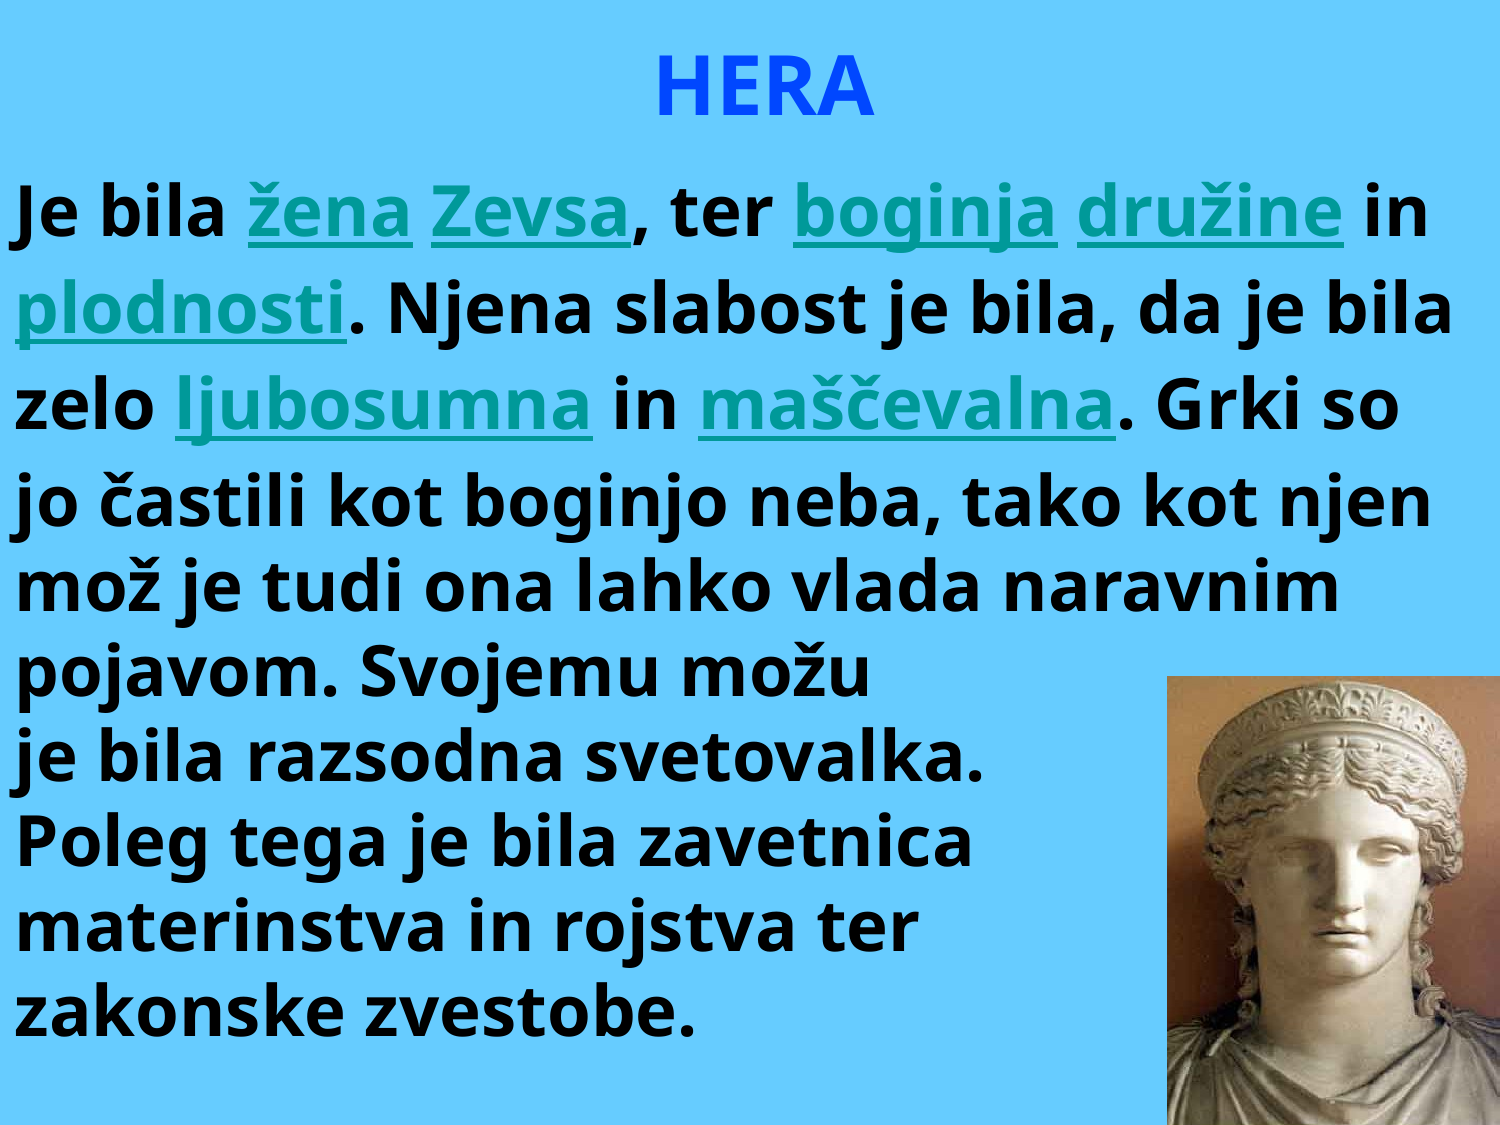

HERA
Je bila žena Zevsa, ter boginja družine in plodnosti. Njena slabost je bila, da je bila zelo ljubosumna in maščevalna. Grki so jo častili kot boginjo neba, tako kot njen mož je tudi ona lahko vlada naravnim pojavom. Svojemu možu
je bila razsodna svetovalka.
Poleg tega je bila zavetnica
materinstva in rojstva ter
zakonske zvestobe.